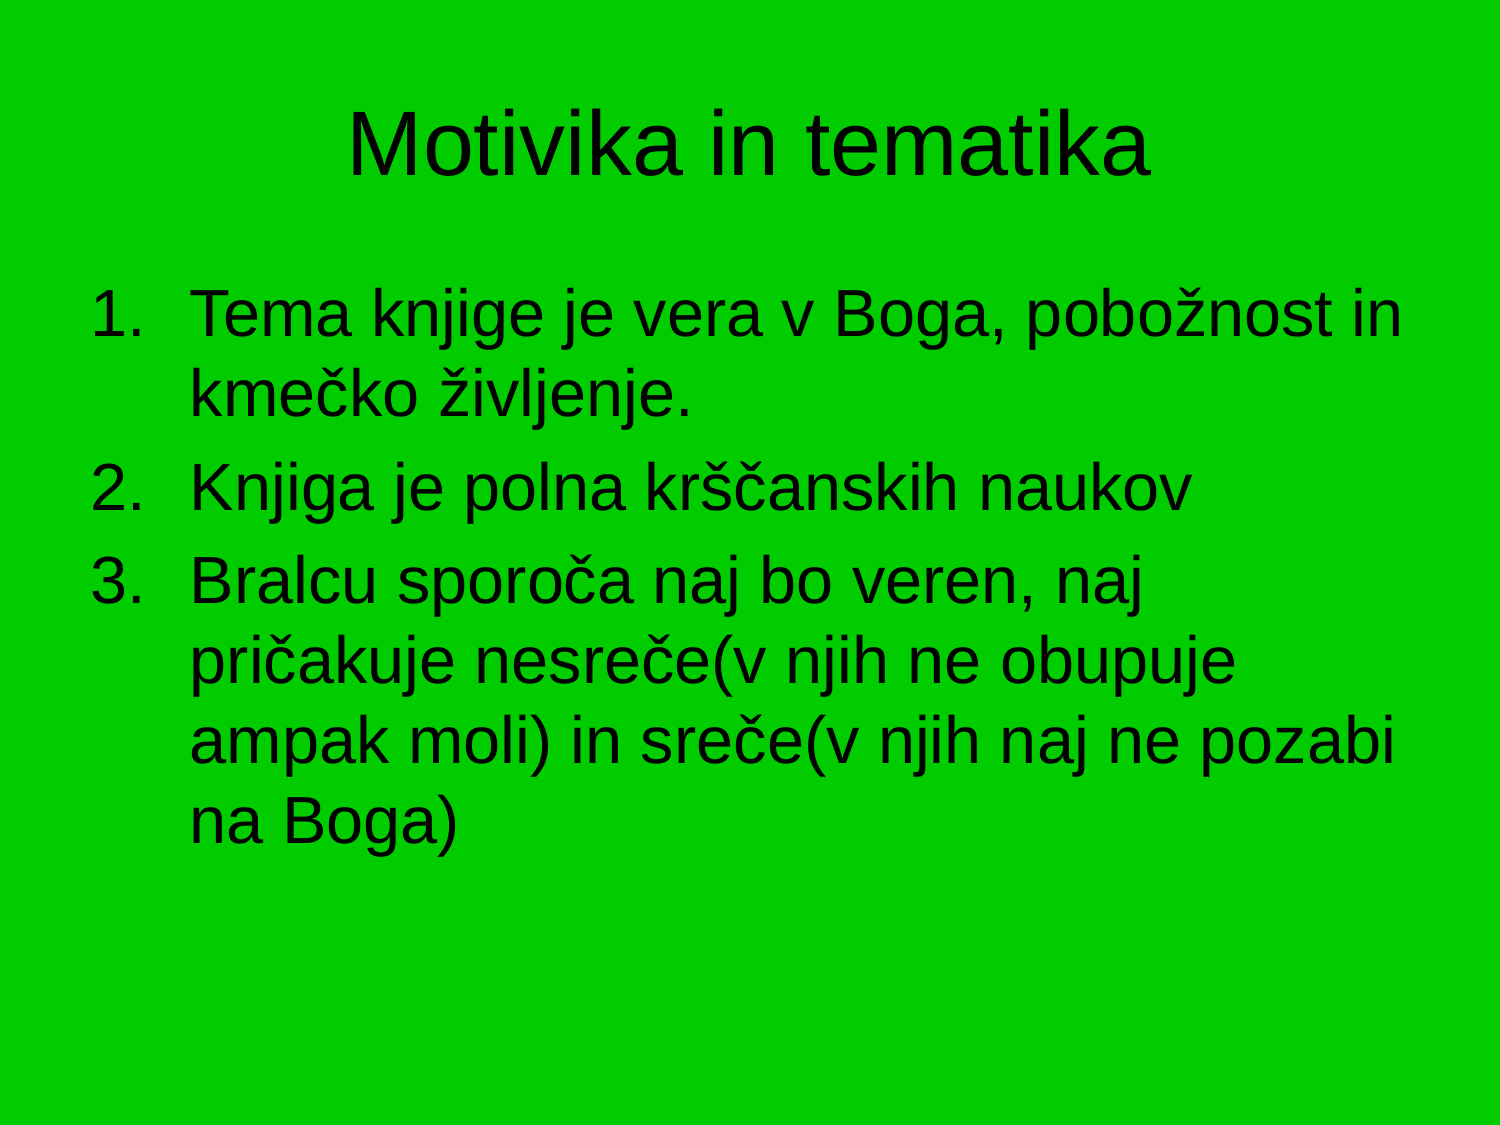

# Motivika in tematika
Tema knjige je vera v Boga, pobožnost in kmečko življenje.
Knjiga je polna krščanskih naukov
Bralcu sporoča naj bo veren, naj pričakuje nesreče(v njih ne obupuje ampak moli) in sreče(v njih naj ne pozabi na Boga)